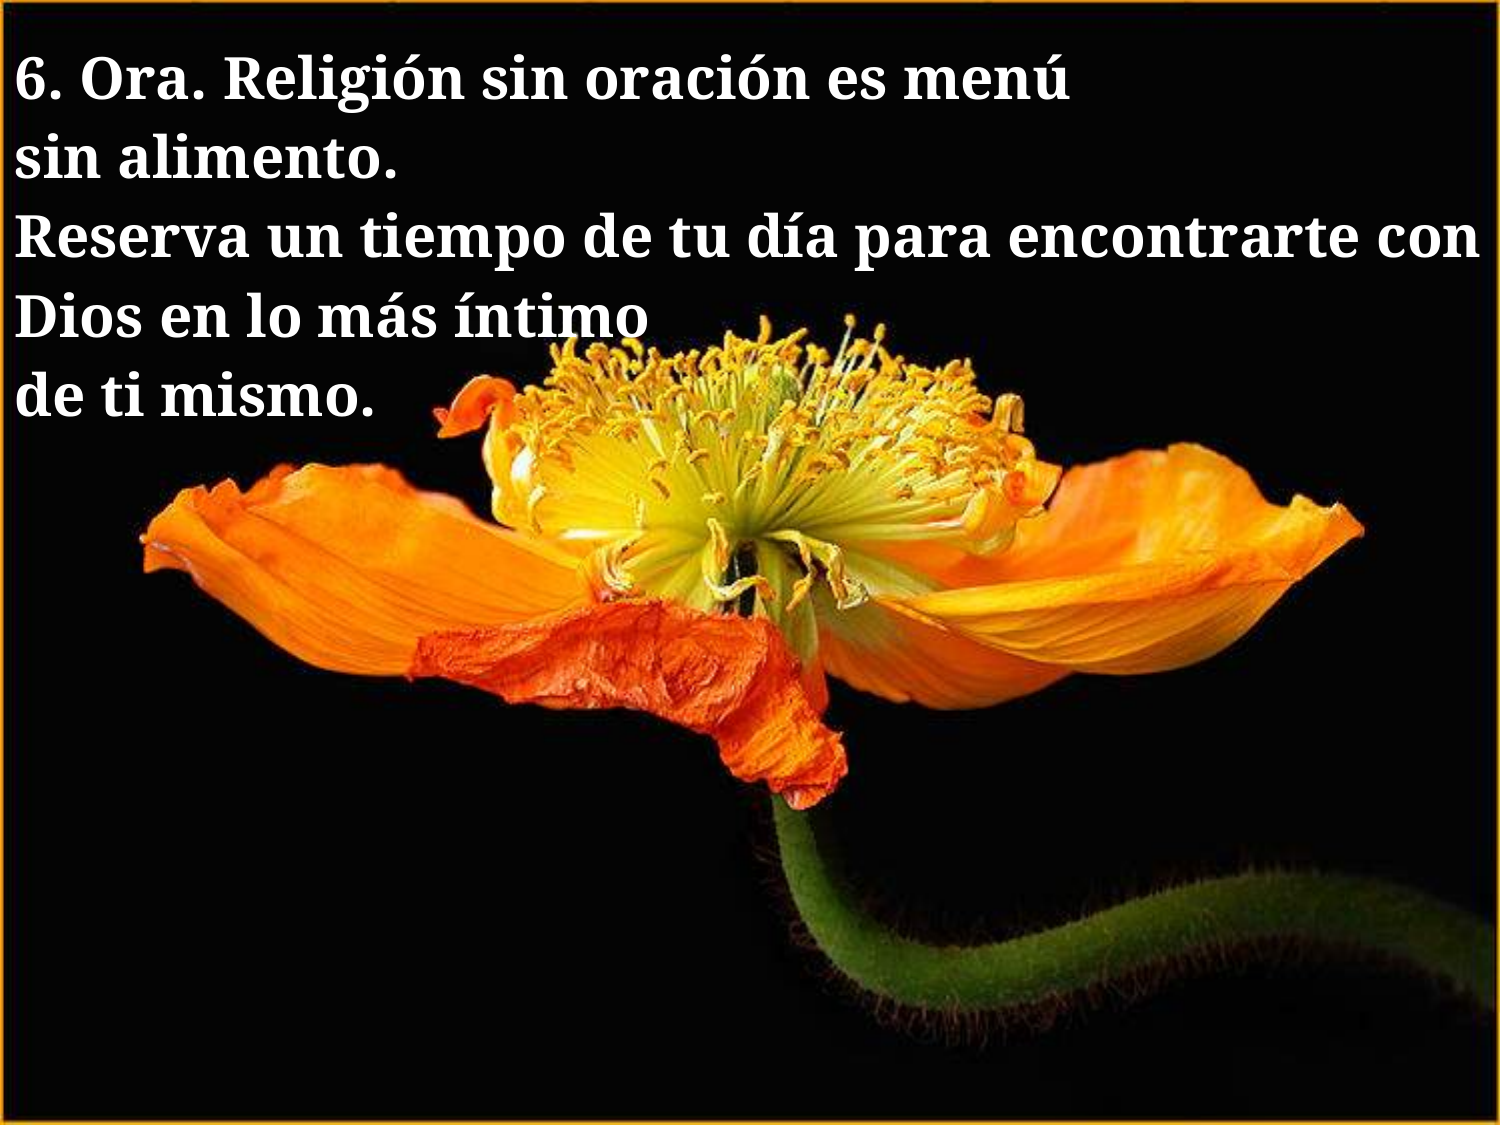

6. Ora. Religión sin oración es menú
sin alimento.
Reserva un tiempo de tu día para encontrarte con Dios en lo más íntimo
de ti mismo.